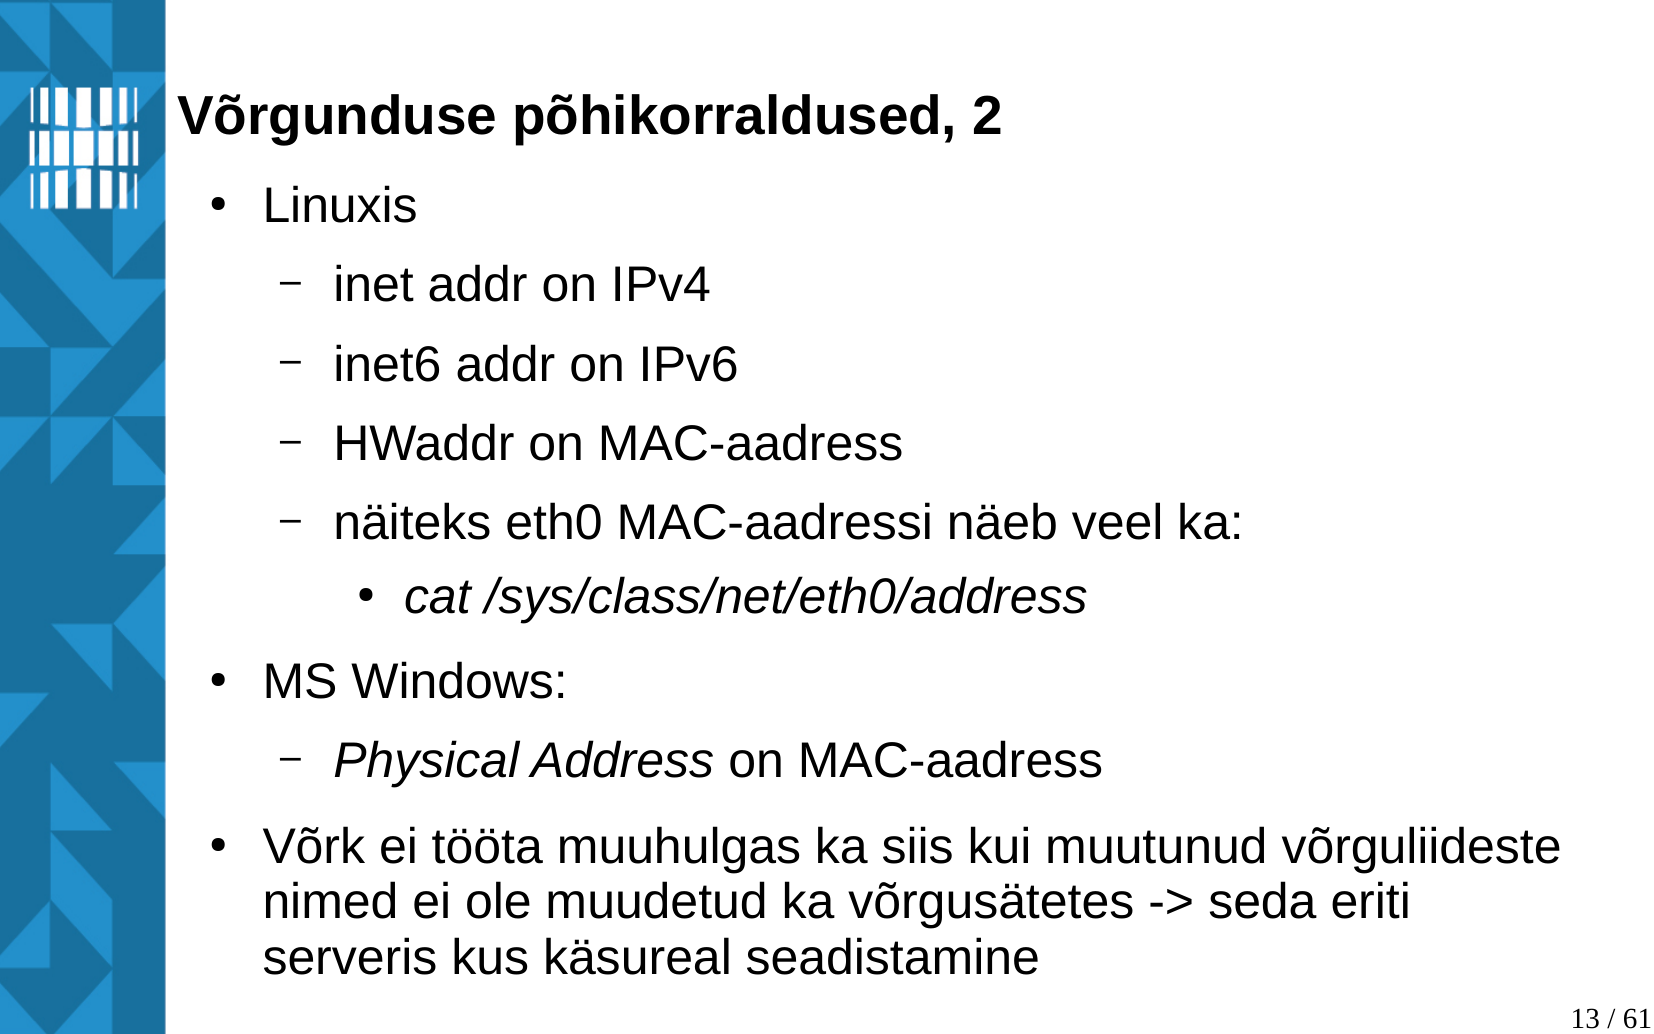

# Võrgunduse põhikorraldused, 2
Linuxis
inet addr on IPv4
inet6 addr on IPv6
HWaddr on MAC-aadress
näiteks eth0 MAC-aadressi näeb veel ka:
cat /sys/class/net/eth0/address
MS Windows:
Physical Address on MAC-aadress
Võrk ei tööta muuhulgas ka siis kui muutunud võrguliideste nimed ei ole muudetud ka võrgusätetes -> seda eriti serveris kus käsureal seadistamine
13